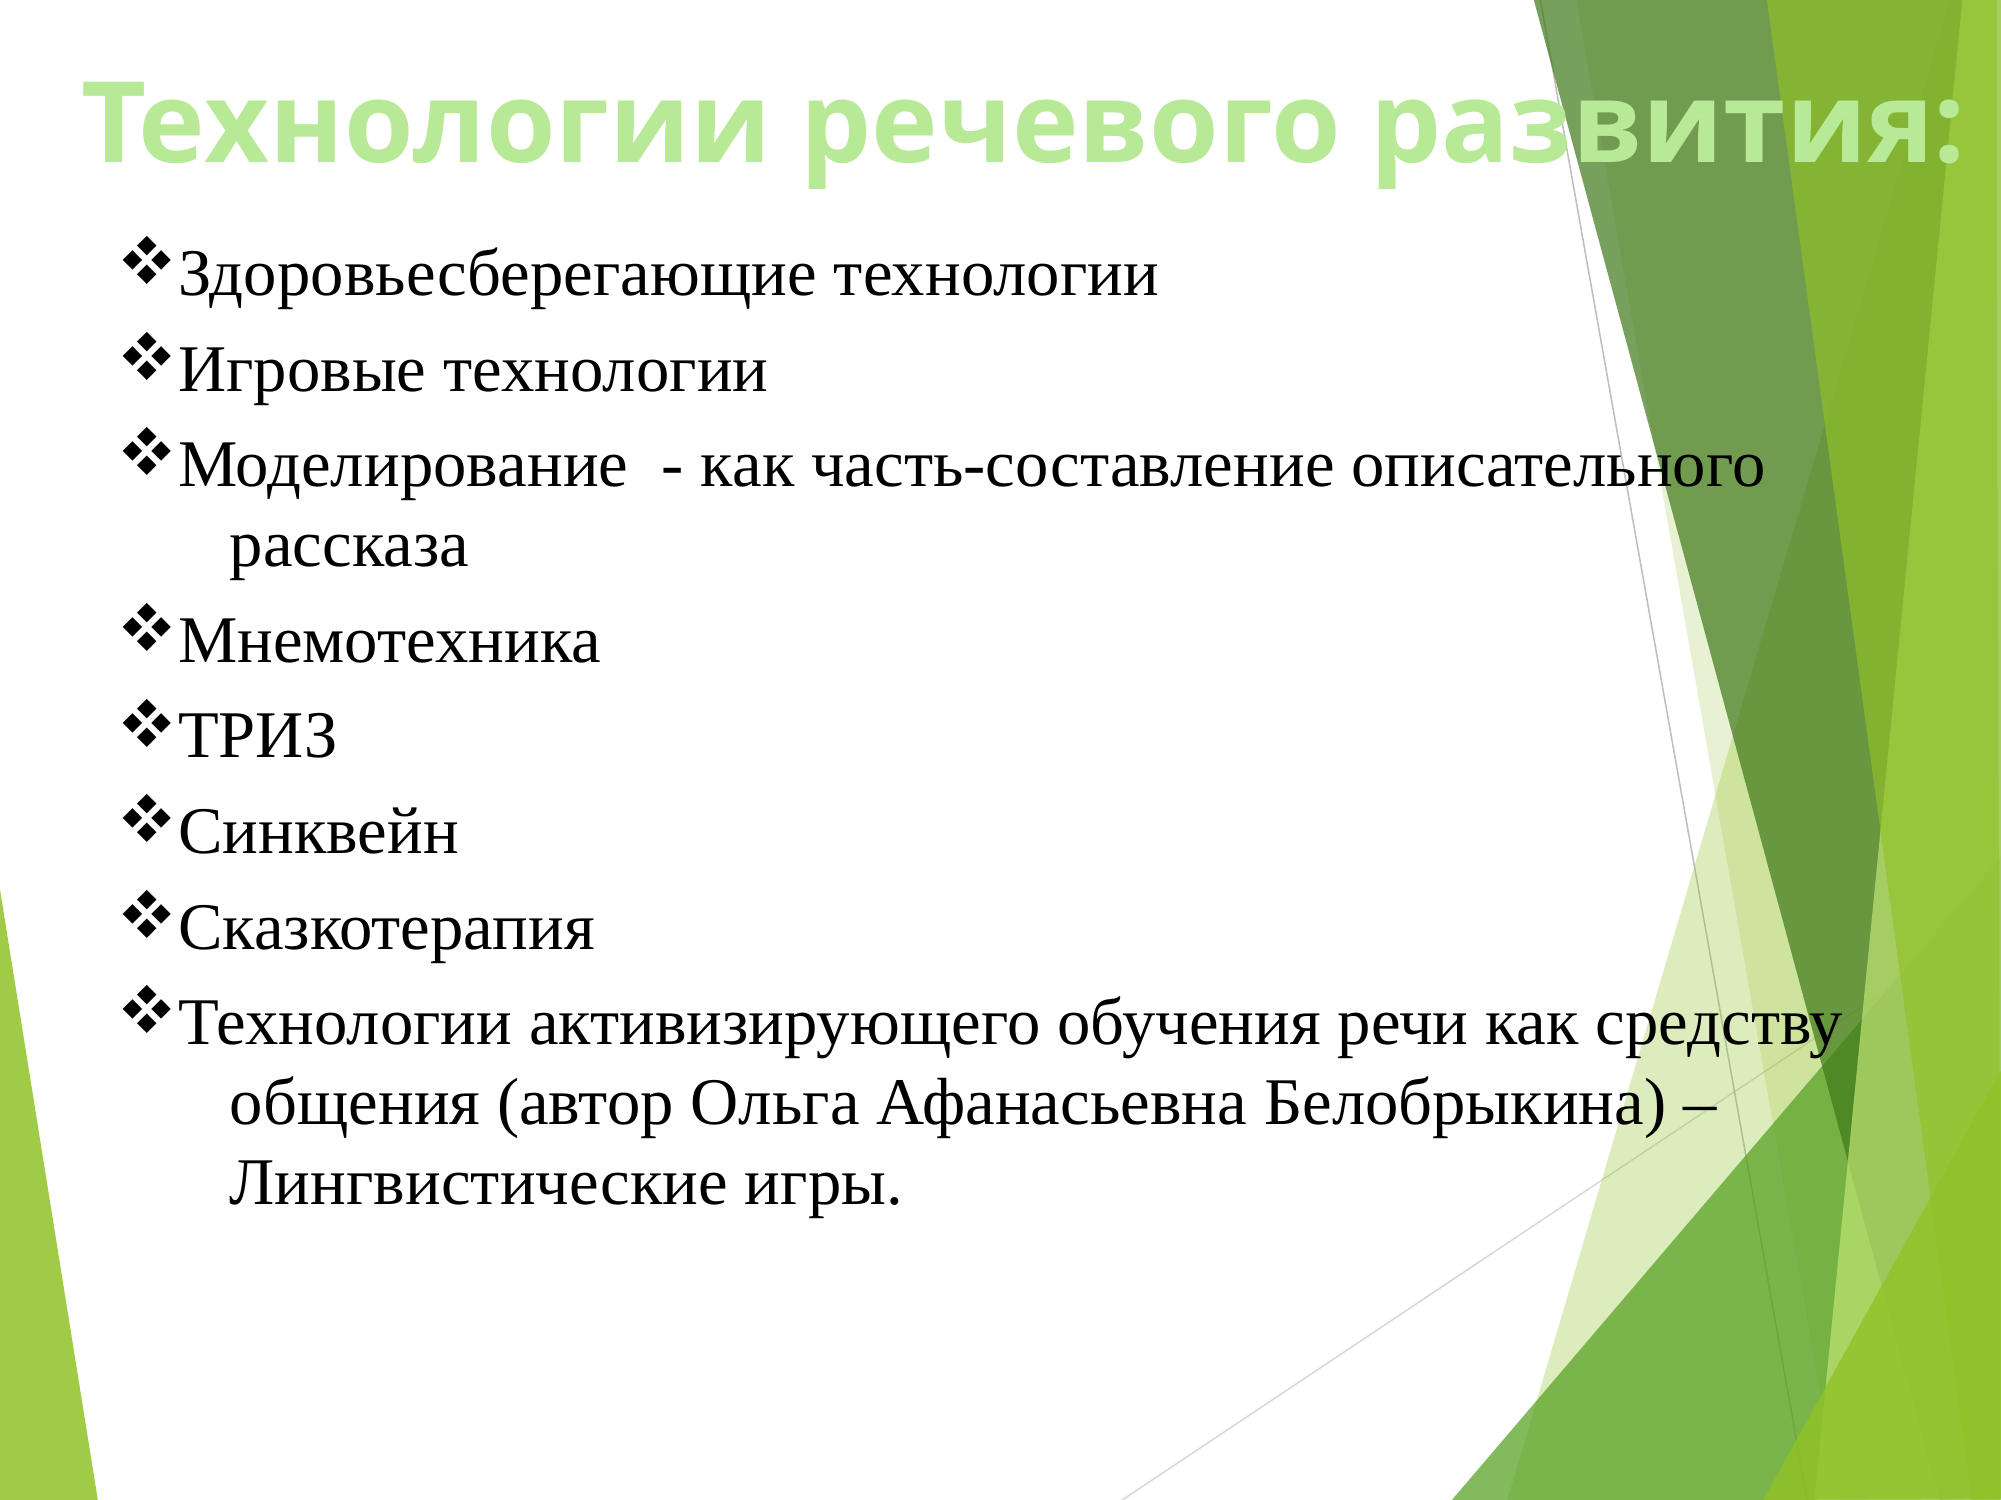

Технологии речевого развития:
Здоровьесберегающие технологии
Игровые технологии
Моделирование - как часть-составление описательного рассказа
Мнемотехника
ТРИЗ
Синквейн
Сказкотерапия
Технологии активизирующего обучения речи как средству общения (автор Ольга Афанасьевна Белобрыкина) – Лингвистические игры.